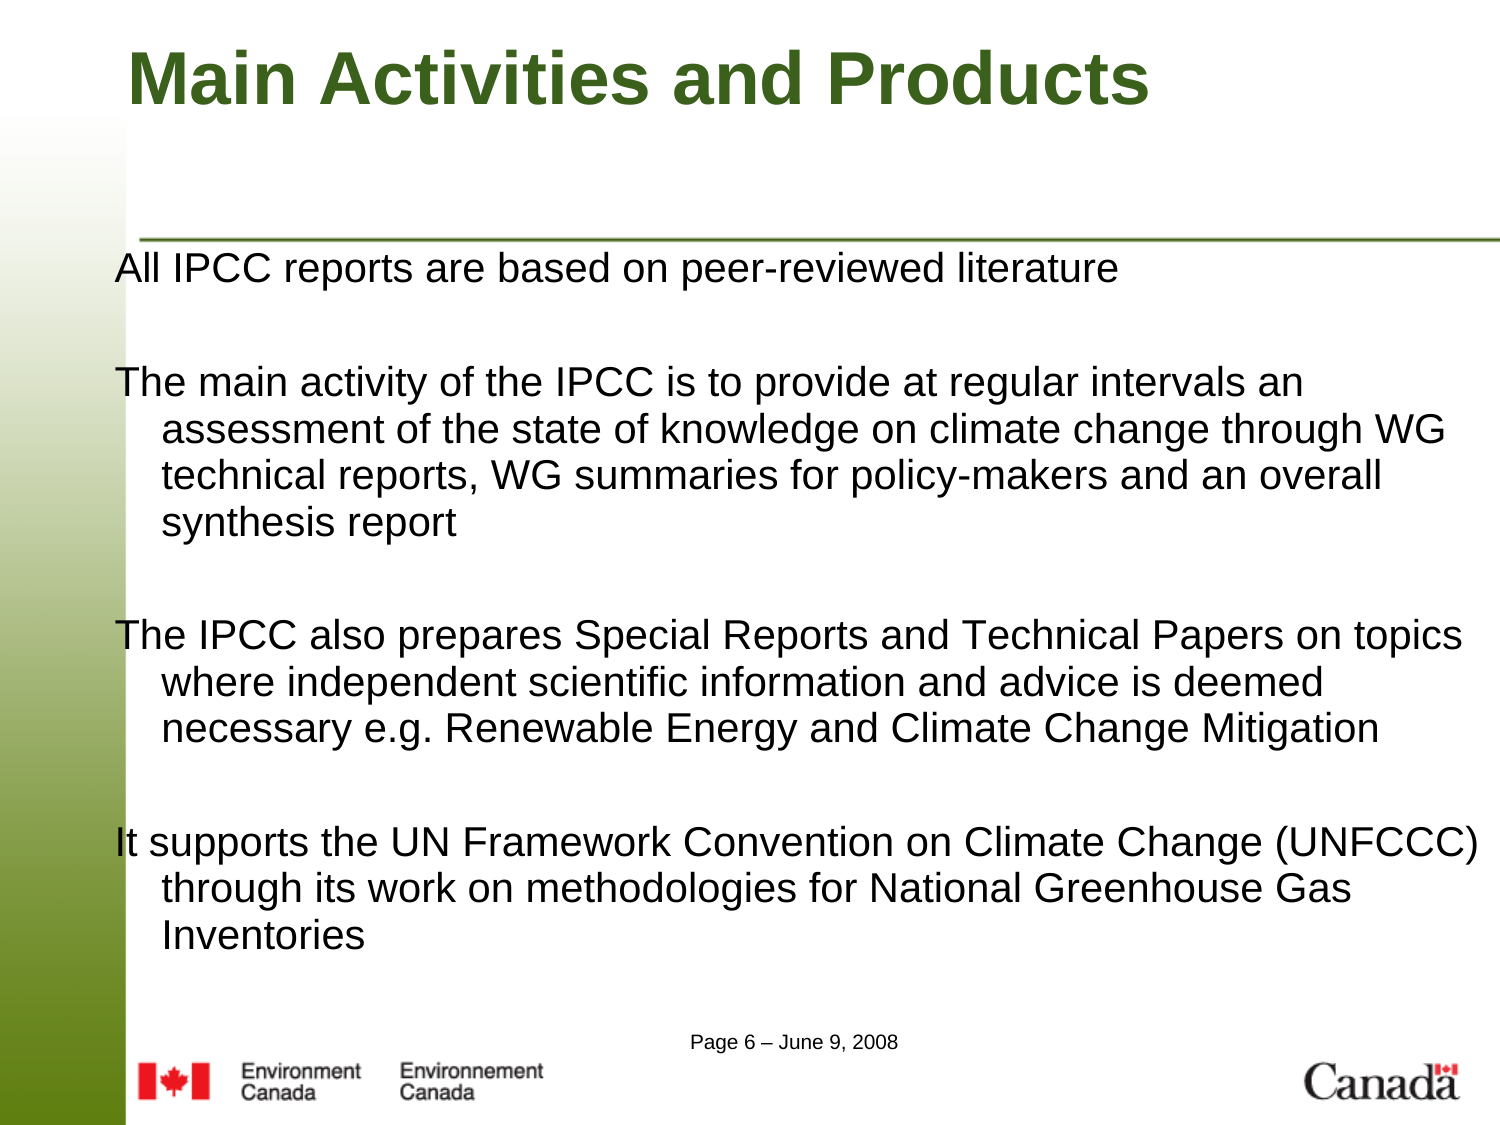

# Main Activities and Products
All IPCC reports are based on peer-reviewed literature
The main activity of the IPCC is to provide at regular intervals an assessment of the state of knowledge on climate change through WG technical reports, WG summaries for policy-makers and an overall synthesis report
The IPCC also prepares Special Reports and Technical Papers on topics where independent scientific information and advice is deemed necessary e.g. Renewable Energy and Climate Change Mitigation
It supports the UN Framework Convention on Climate Change (UNFCCC) through its work on methodologies for National Greenhouse Gas Inventories